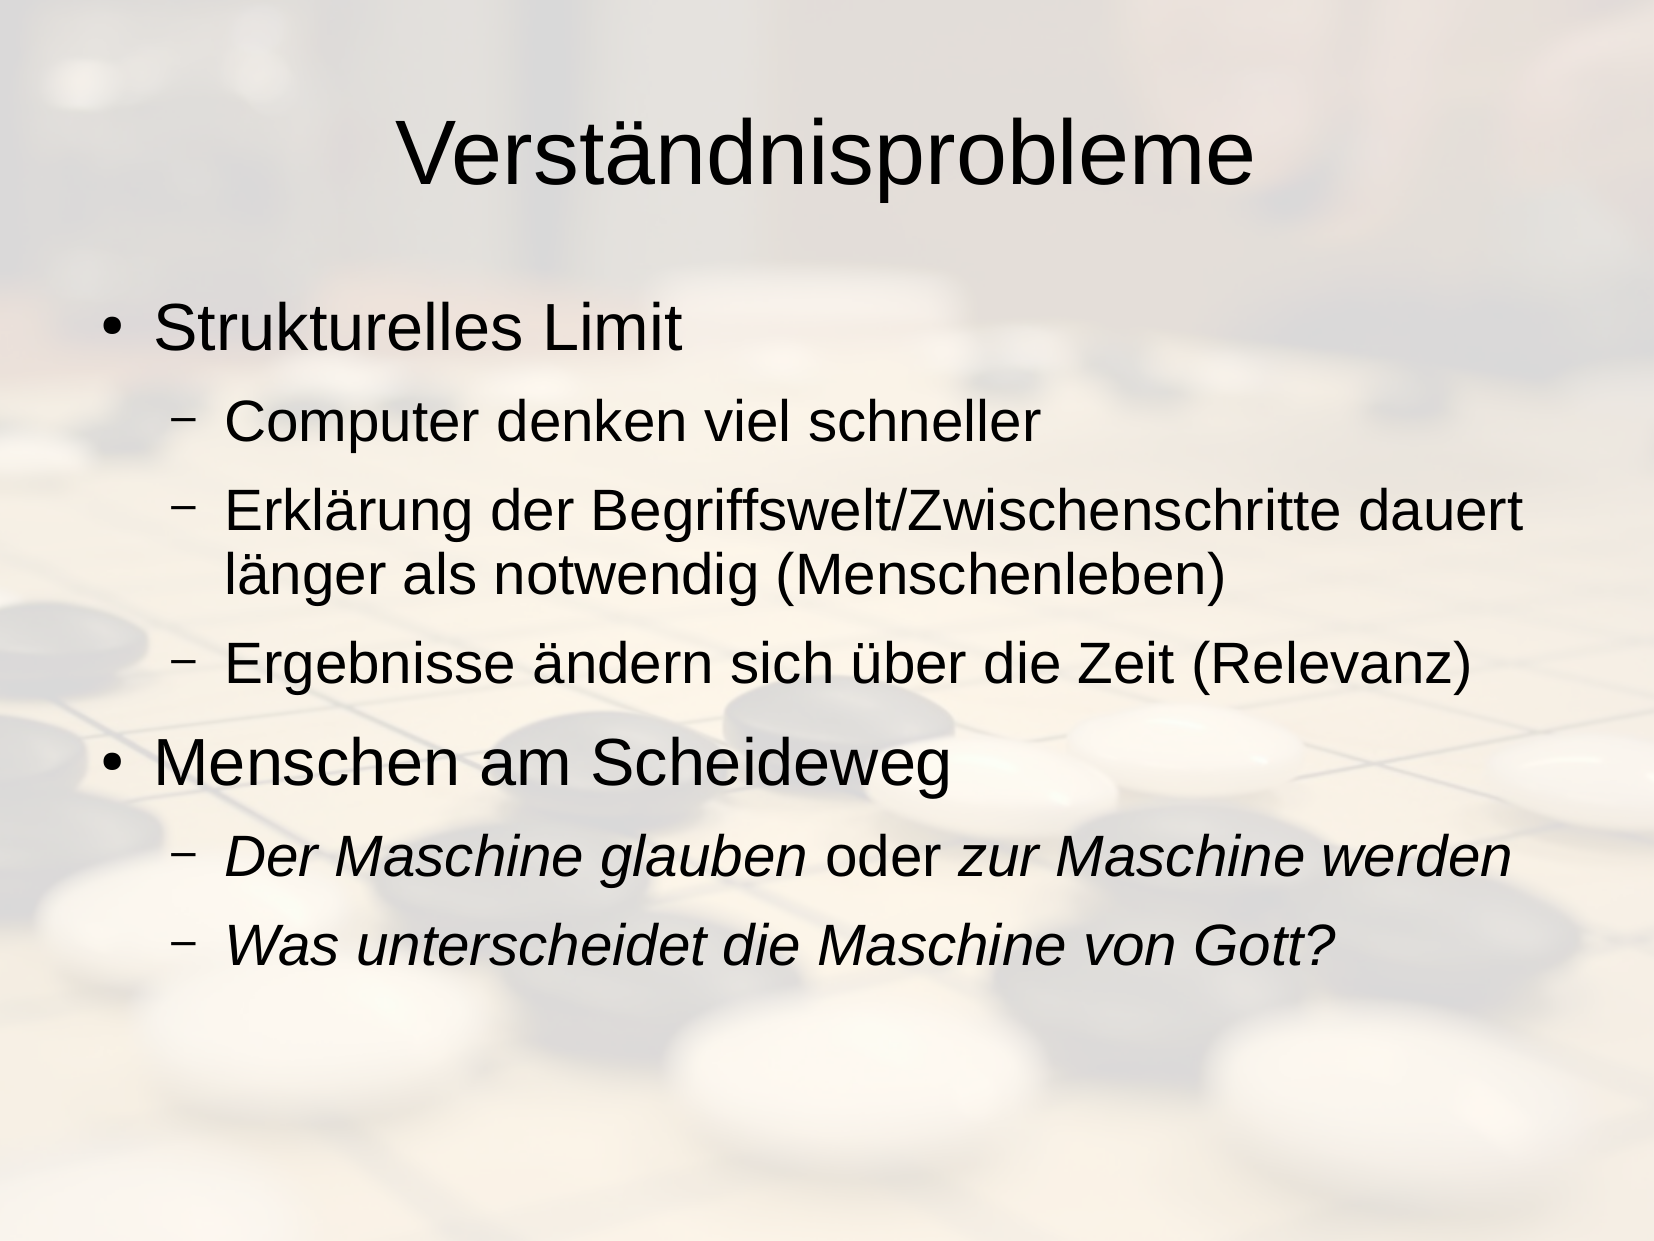

# Verständnisprobleme
Strukturelles Limit
Computer denken viel schneller
Erklärung der Begriffswelt/Zwischenschritte dauert länger als notwendig (Menschenleben)
Ergebnisse ändern sich über die Zeit (Relevanz)
Menschen am Scheideweg
Der Maschine glauben oder zur Maschine werden
Was unterscheidet die Maschine von Gott?